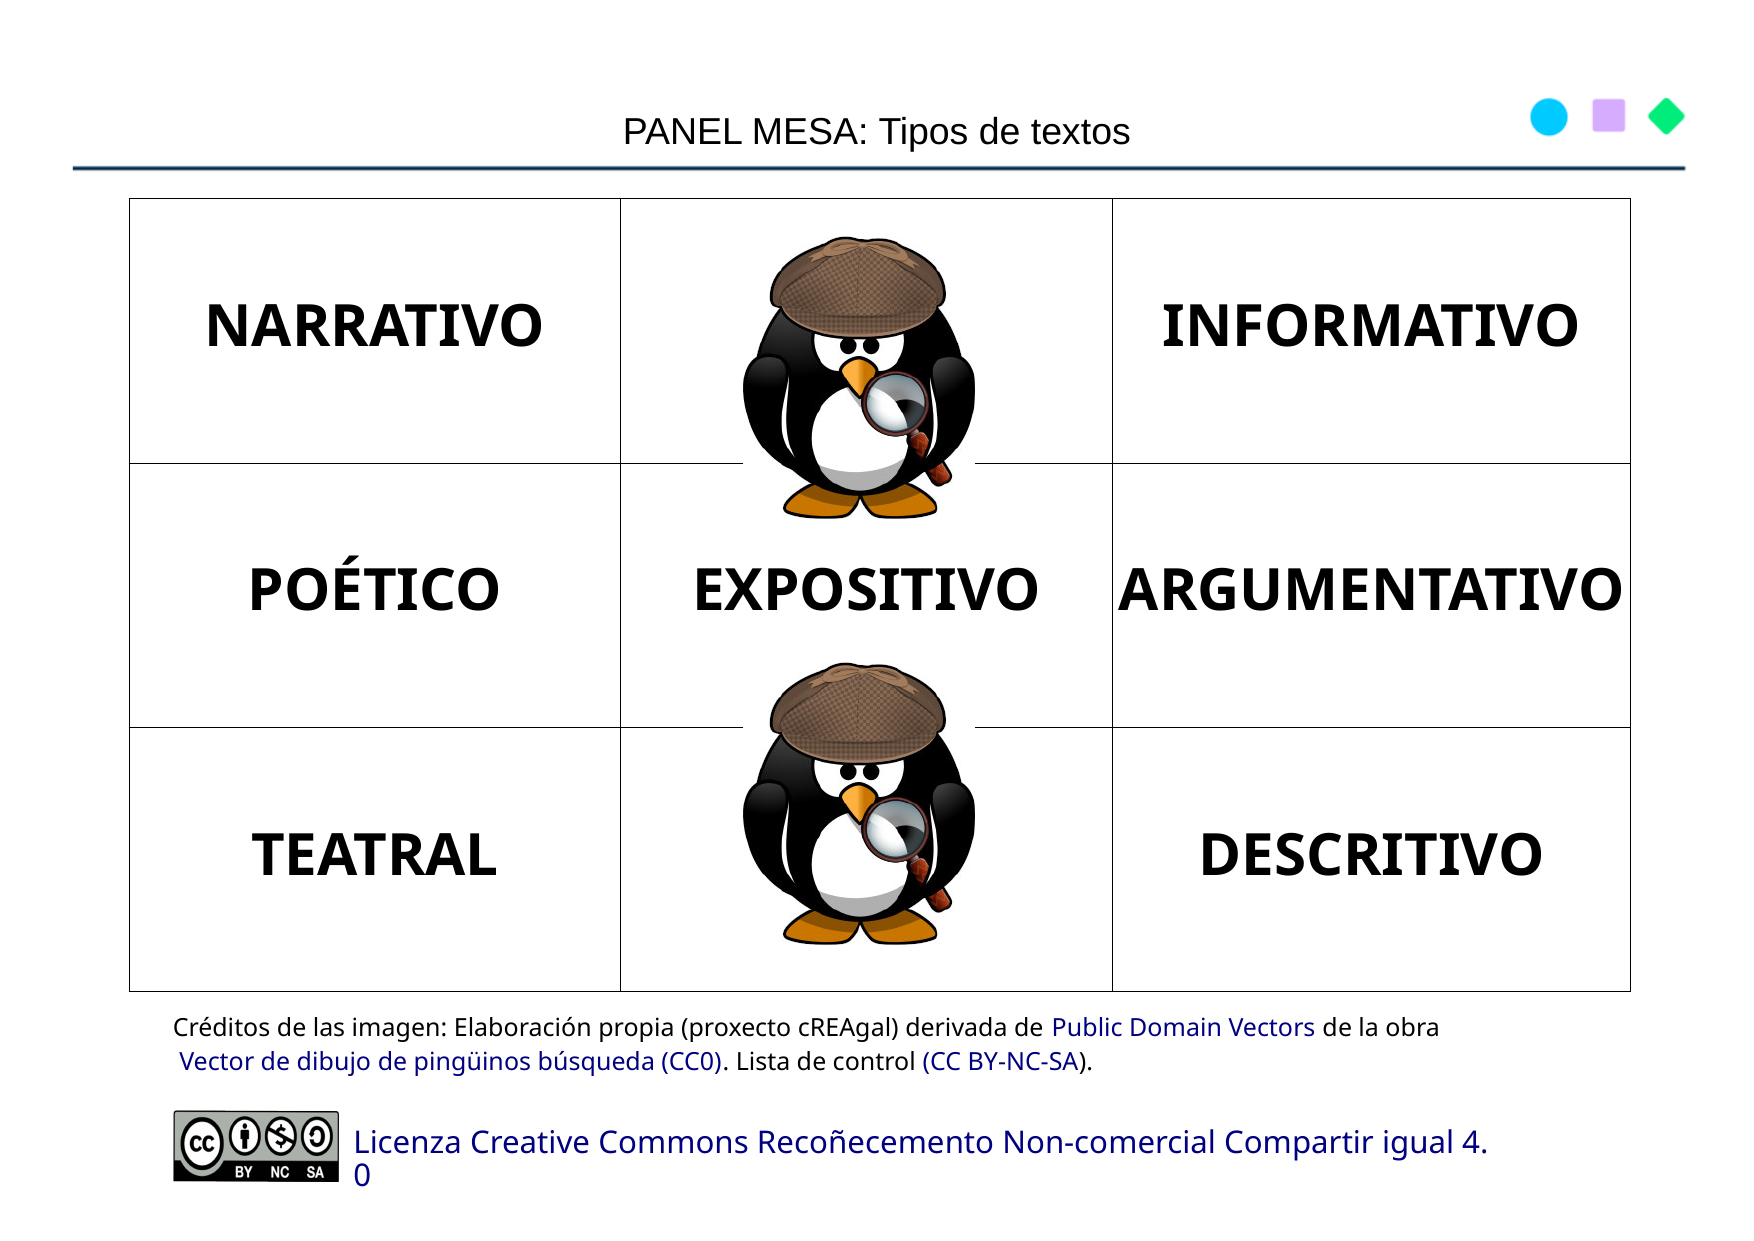

PANEL MESA: Tipos de textos
| NARRATIVO | | INFORMATIVO |
| --- | --- | --- |
| POÉTICO | EXPOSITIVO | ARGUMENTATIVO |
| TEATRAL | | DESCRITIVO |
Créditos de las imagen: Elaboración propia (proxecto cREAgal) derivada de Public Domain Vectors de la obra Vector de dibujo de pingüinos búsqueda (CC0). Lista de control (CC BY-NC-SA).
Licenza Creative Commons Recoñecemento Non-comercial Compartir igual 4.0